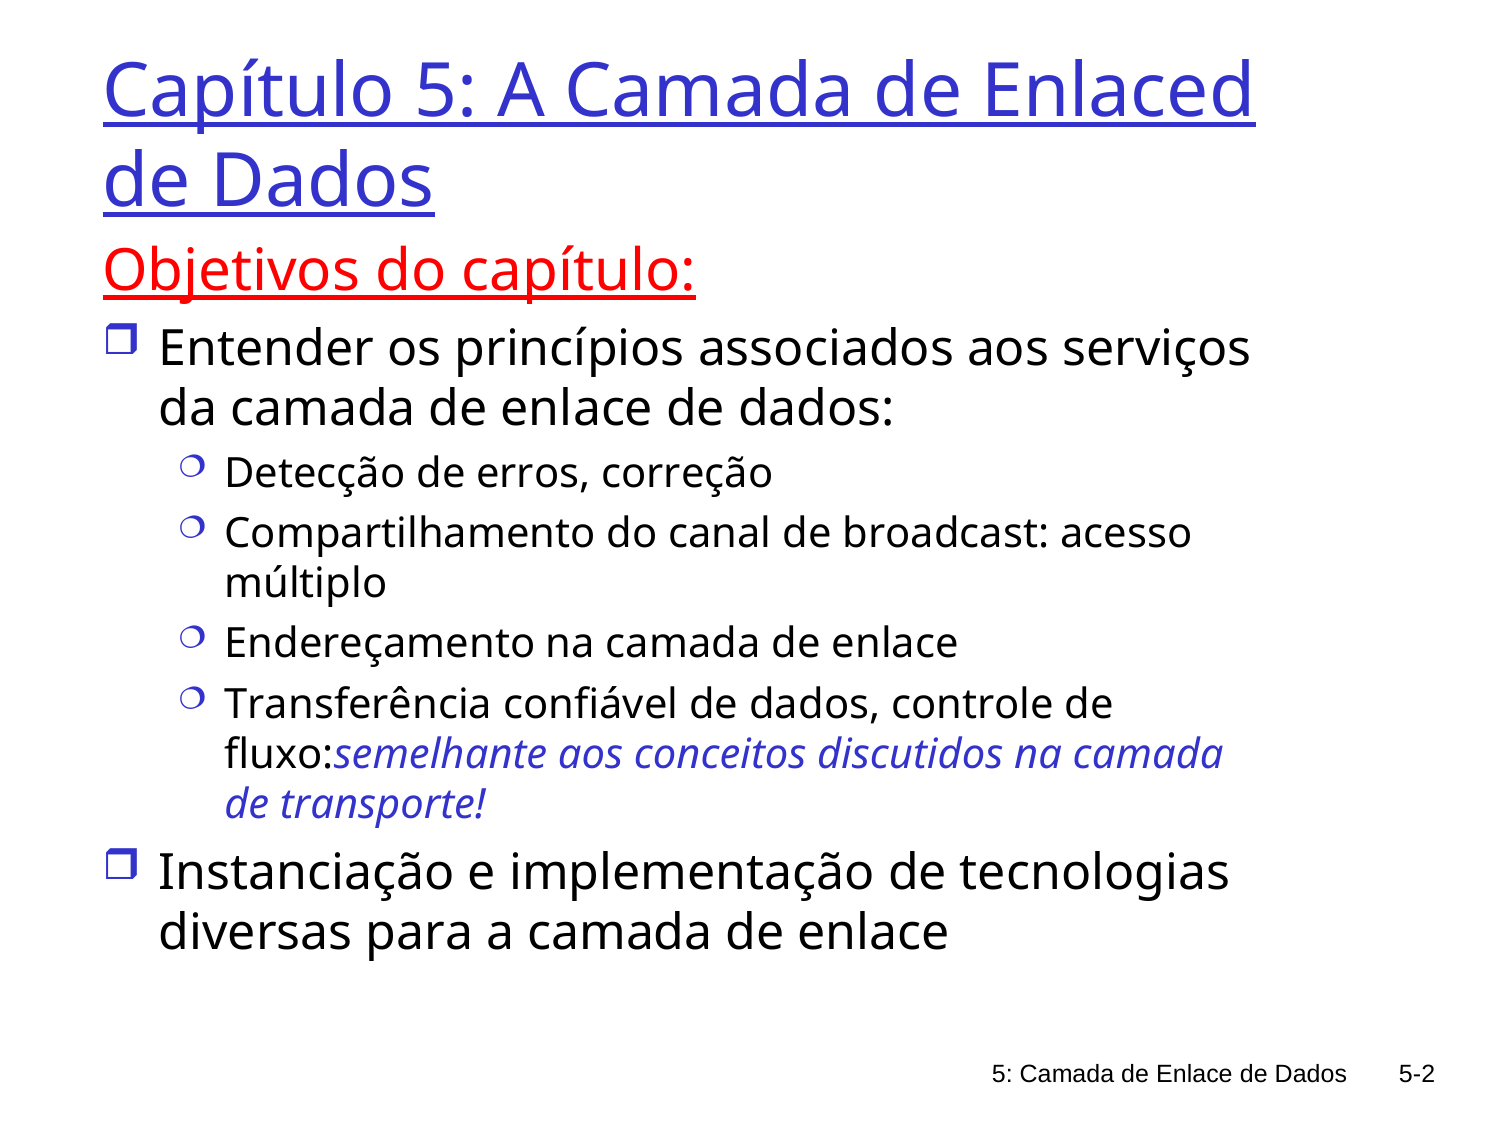

# Capítulo 5: A Camada de Enlaced de Dados
Objetivos do capítulo:
Entender os princípios associados aos serviços da camada de enlace de dados:
Detecção de erros, correção
Compartilhamento do canal de broadcast: acesso múltiplo
Endereçamento na camada de enlace
Transferência confiável de dados, controle de fluxo:semelhante aos conceitos discutidos na camada de transporte!
Instanciação e implementação de tecnologias diversas para a camada de enlace
5: Camada de Enlace de Dados